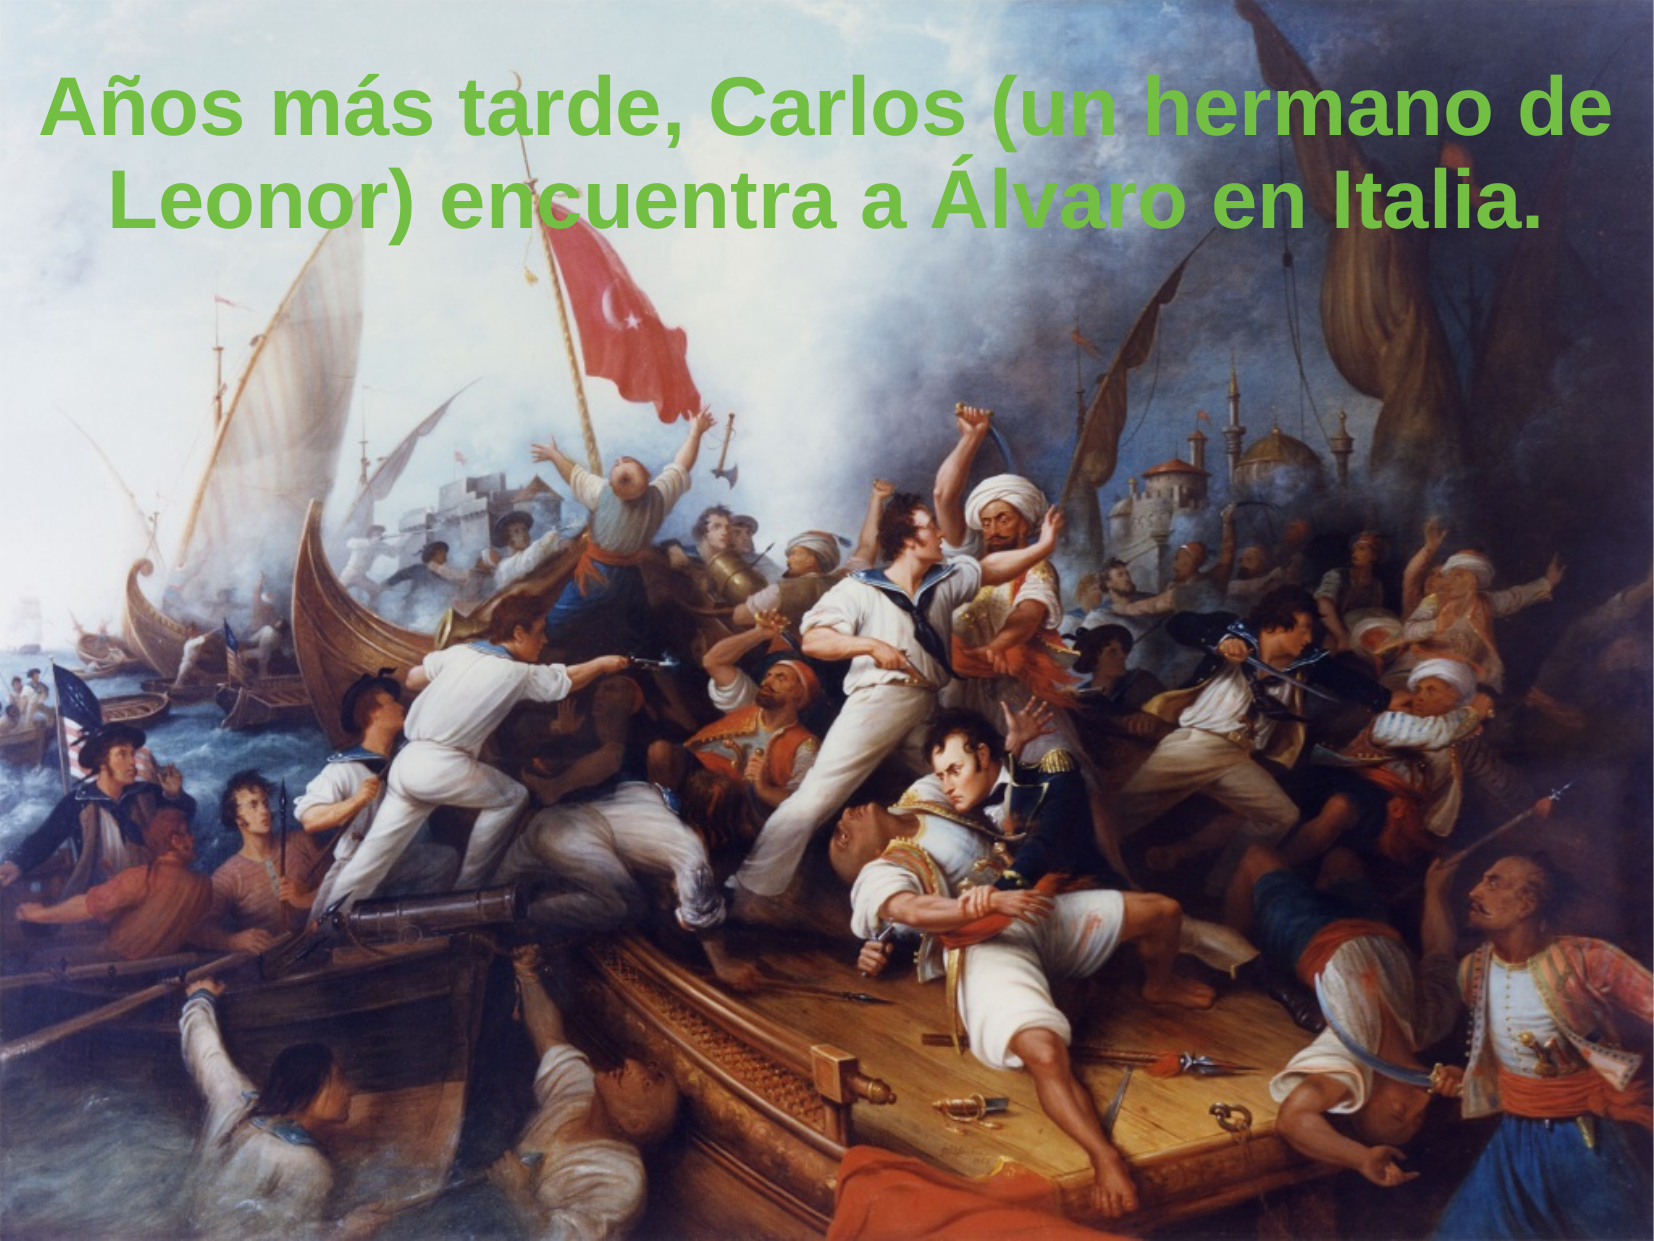

# Años más tarde, Carlos (un hermano de Leonor) encuentra a Álvaro en Italia.